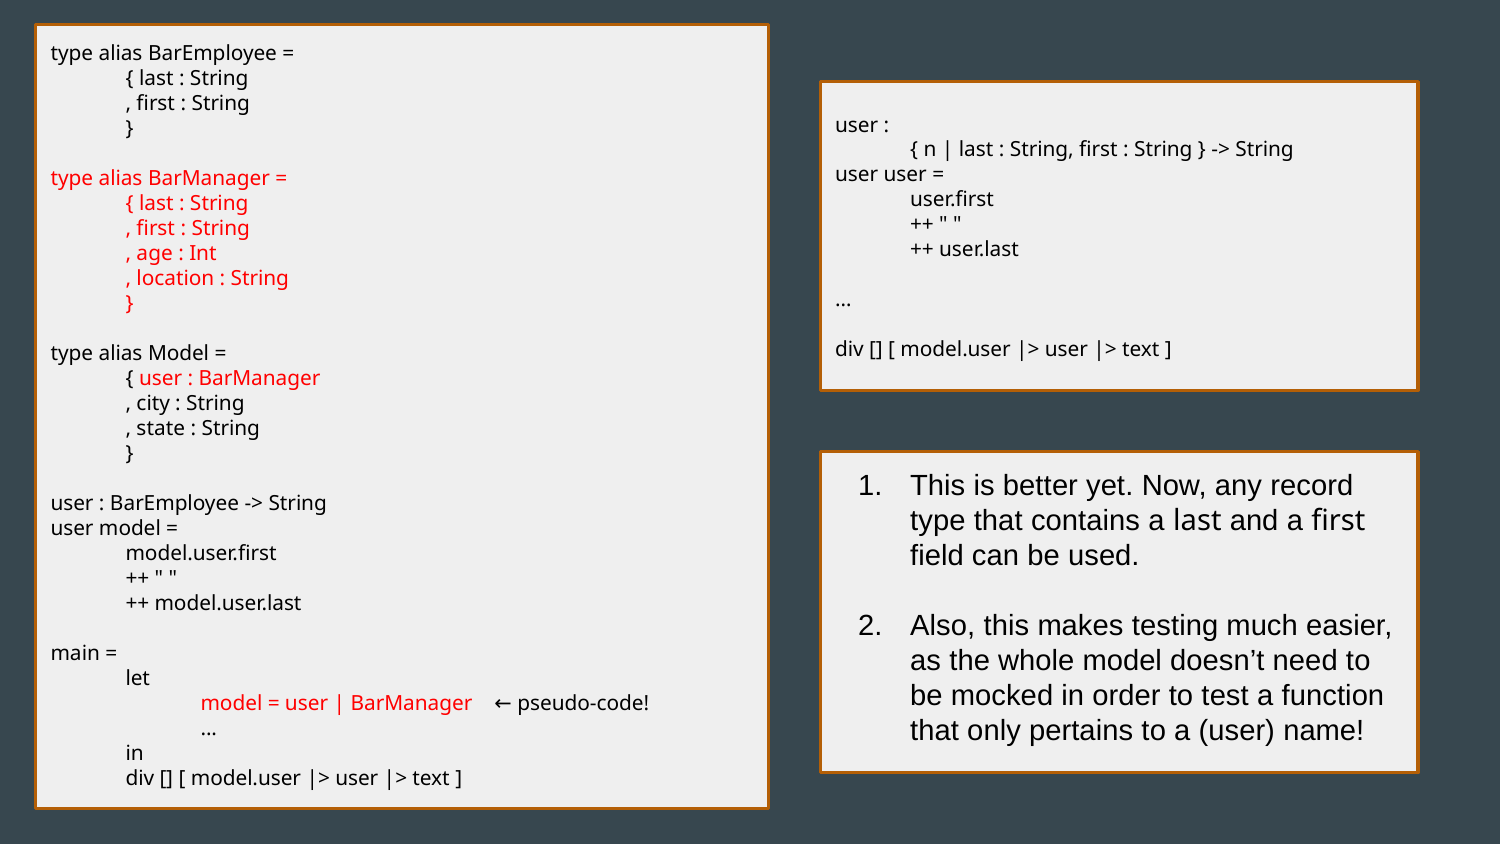

type alias BarEmployee =
	{ last : String
	, first : String
	}
type alias BarManager =
	{ last : String
	, first : String
	, age : Int
	, location : String
	}
type alias Model =
	{ user : BarManager
	, city : String
	, state : String
	}
user : BarEmployee -> String
user model =
	model.user.first
 	++ " "
 	++ model.user.last
main =
	let
	model = user | BarManager ← pseudo-code!
	...
	in
	div [] [ model.user |> user |> text ]
user :
{ n | last : String, first : String } -> String
user user =
	user.first
 	++ " "
 	++ user.last
…
div [] [ model.user |> user |> text ]
This is better yet. Now, any record type that contains a last and a first field can be used.
Also, this makes testing much easier, as the whole model doesn’t need to be mocked in order to test a function that only pertains to a (user) name!